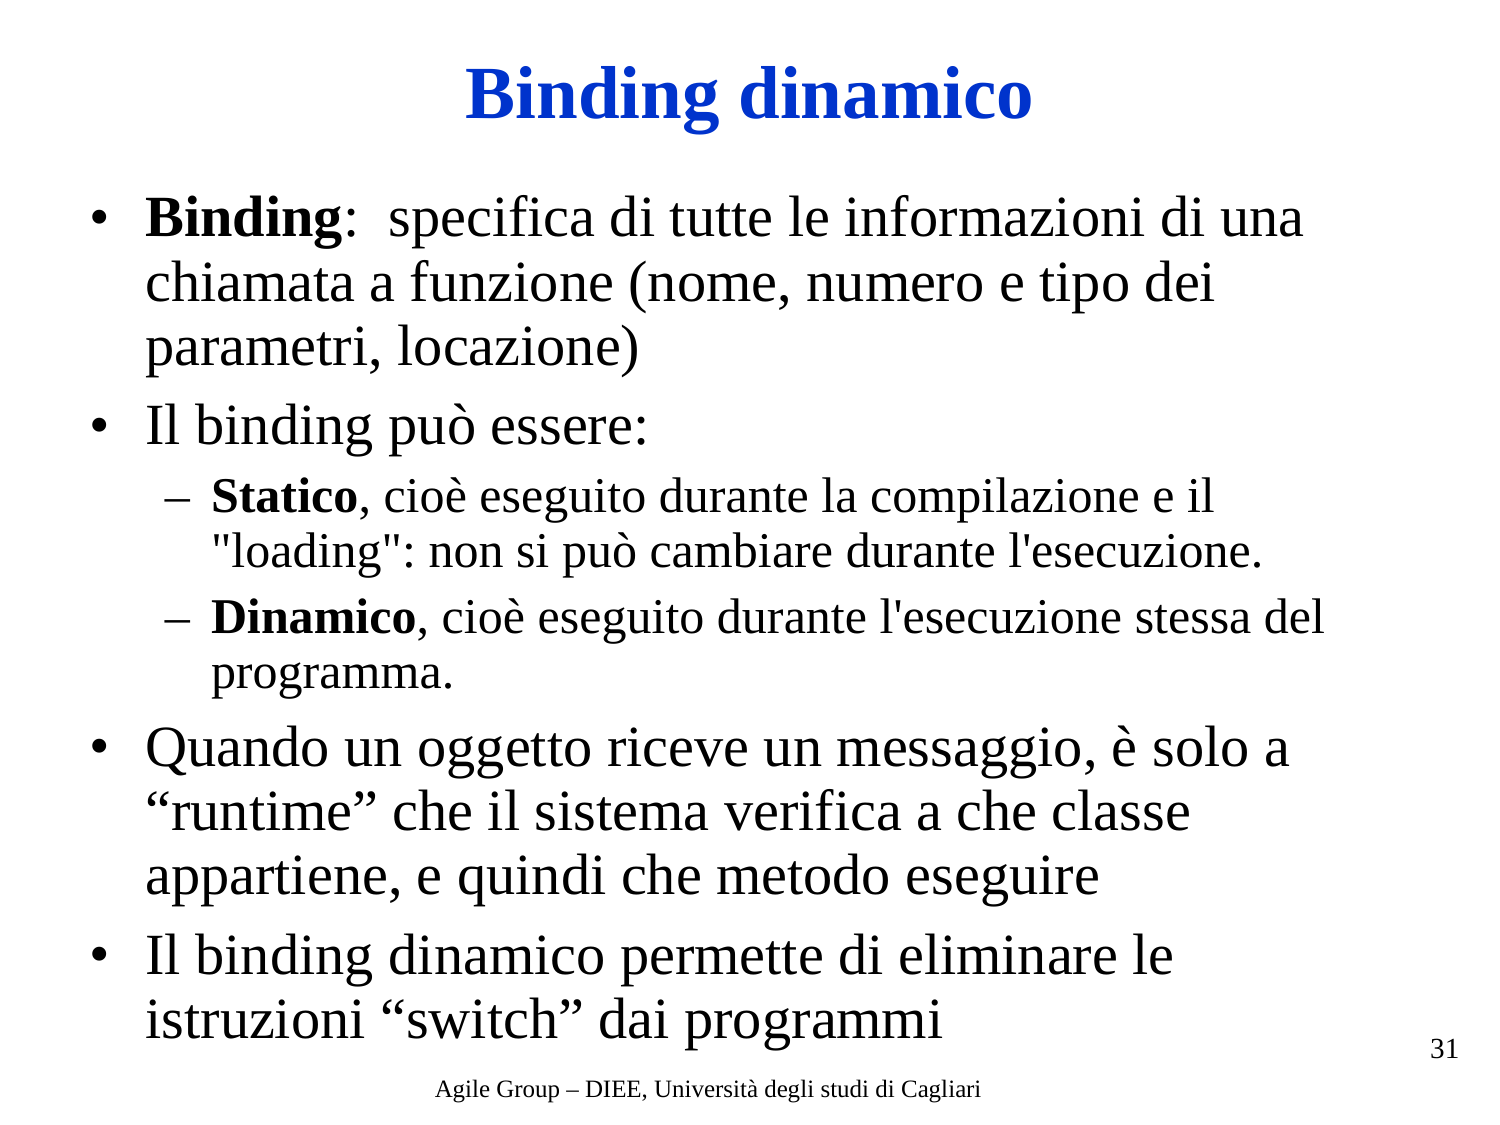

# Binding dinamico
Binding: specifica di tutte le informazioni di una chiamata a funzione (nome, numero e tipo dei parametri, locazione)
Il binding può essere:
Statico, cioè eseguito durante la compilazione e il "loading": non si può cambiare durante l'esecuzione.
Dinamico, cioè eseguito durante l'esecuzione stessa del programma.
Quando un oggetto riceve un messaggio, è solo a “runtime” che il sistema verifica a che classe appartiene, e quindi che metodo eseguire
Il binding dinamico permette di eliminare le istruzioni “switch” dai programmi
31